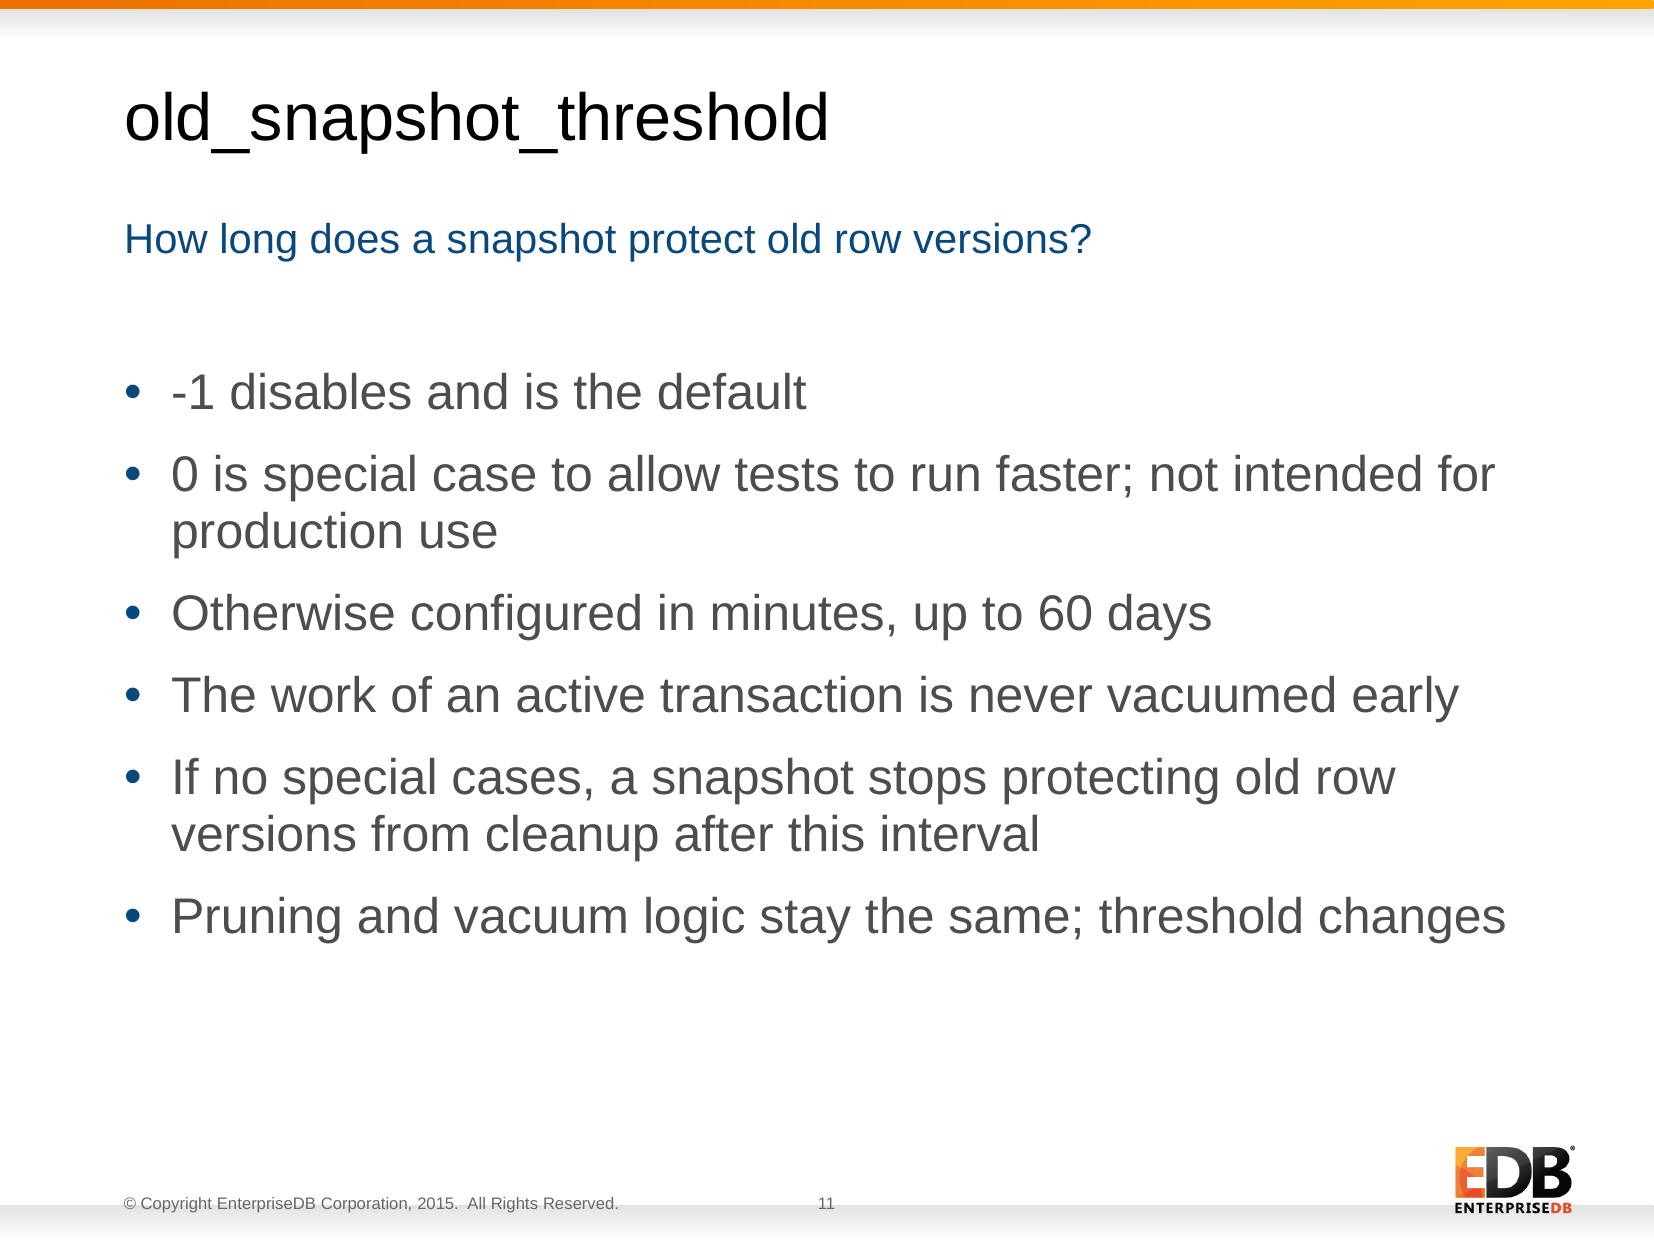

old_snapshot_threshold
# How long does a snapshot protect old row versions?
-1 disables and is the default
0 is special case to allow tests to run faster; not intended for production use
Otherwise configured in minutes, up to 60 days
The work of an active transaction is never vacuumed early
If no special cases, a snapshot stops protecting old row versions from cleanup after this interval
Pruning and vacuum logic stay the same; threshold changes